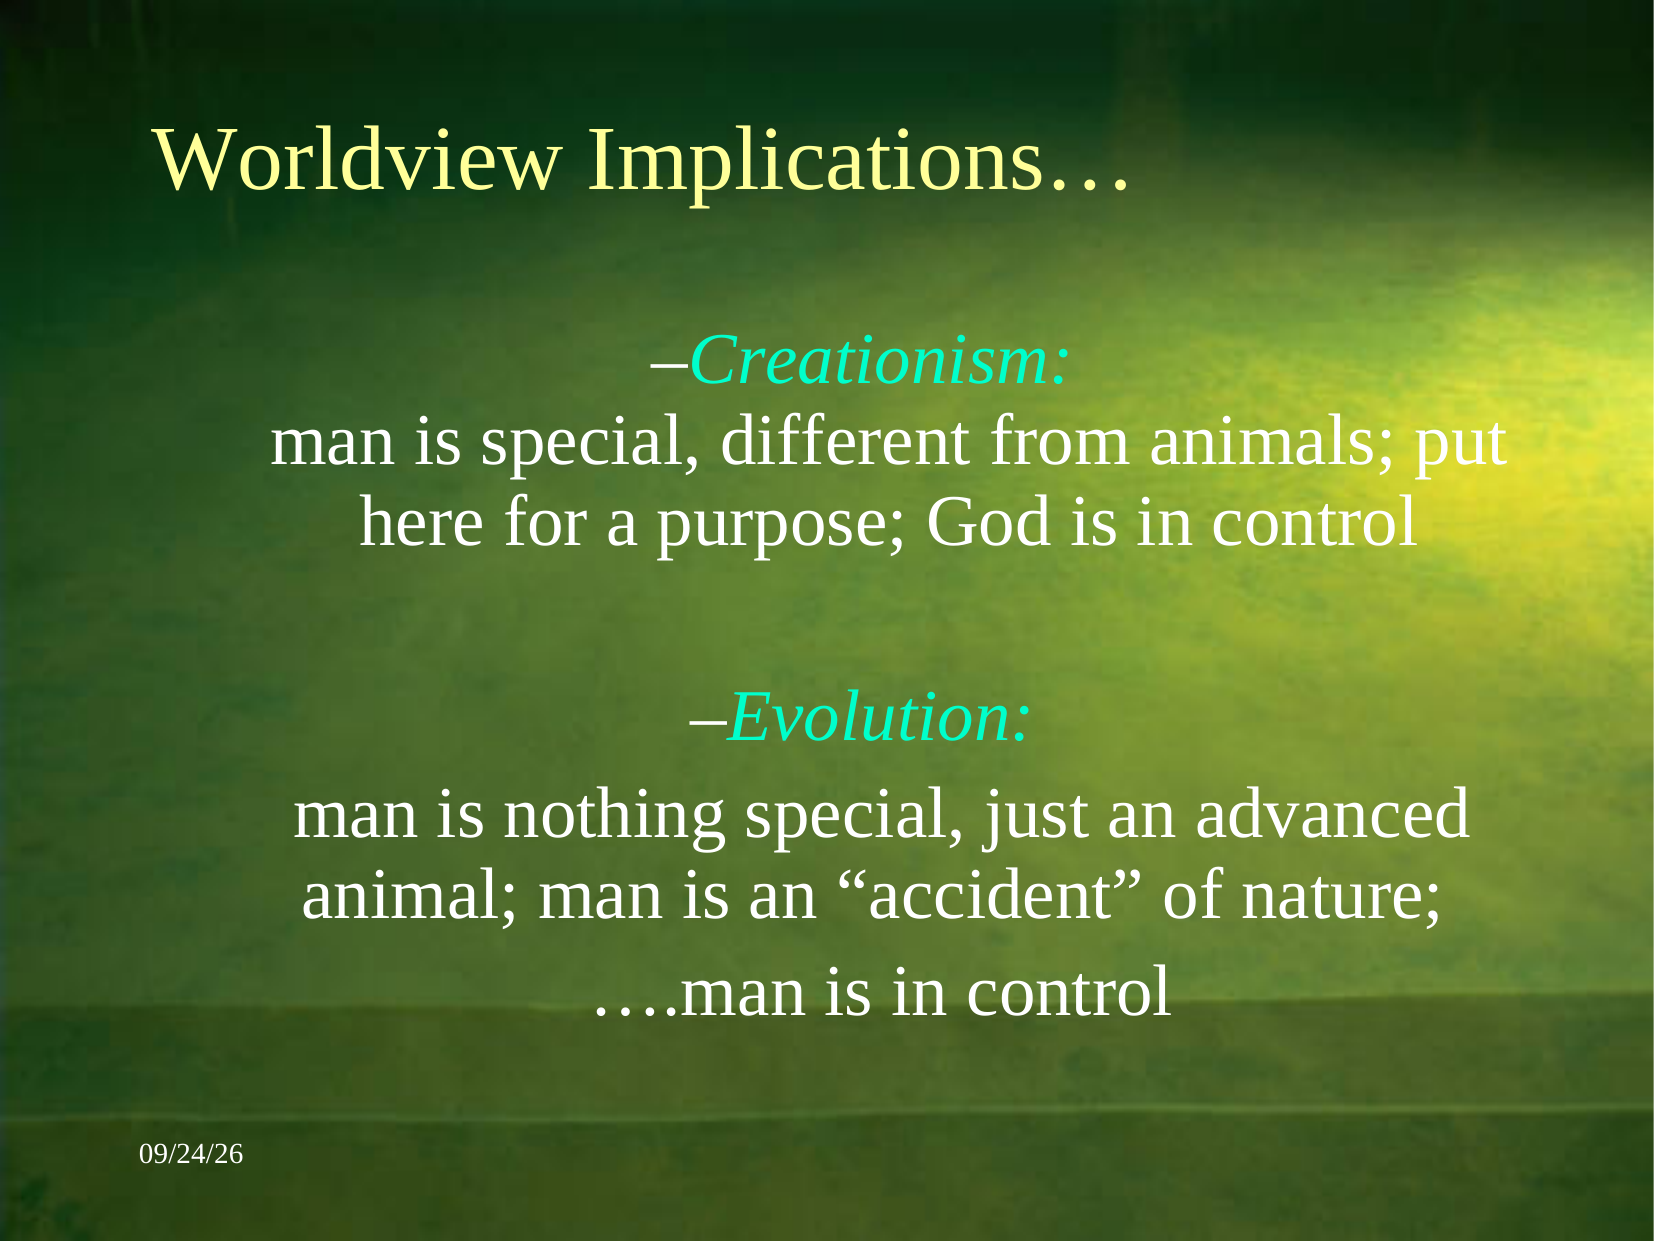

# Worldview Implications…
Creationism:
man is special, different from animals; put here for a purpose; God is in control
Evolution:
	man is nothing special, just an advanced animal; man is an “accident” of nature;
 ….man is in control